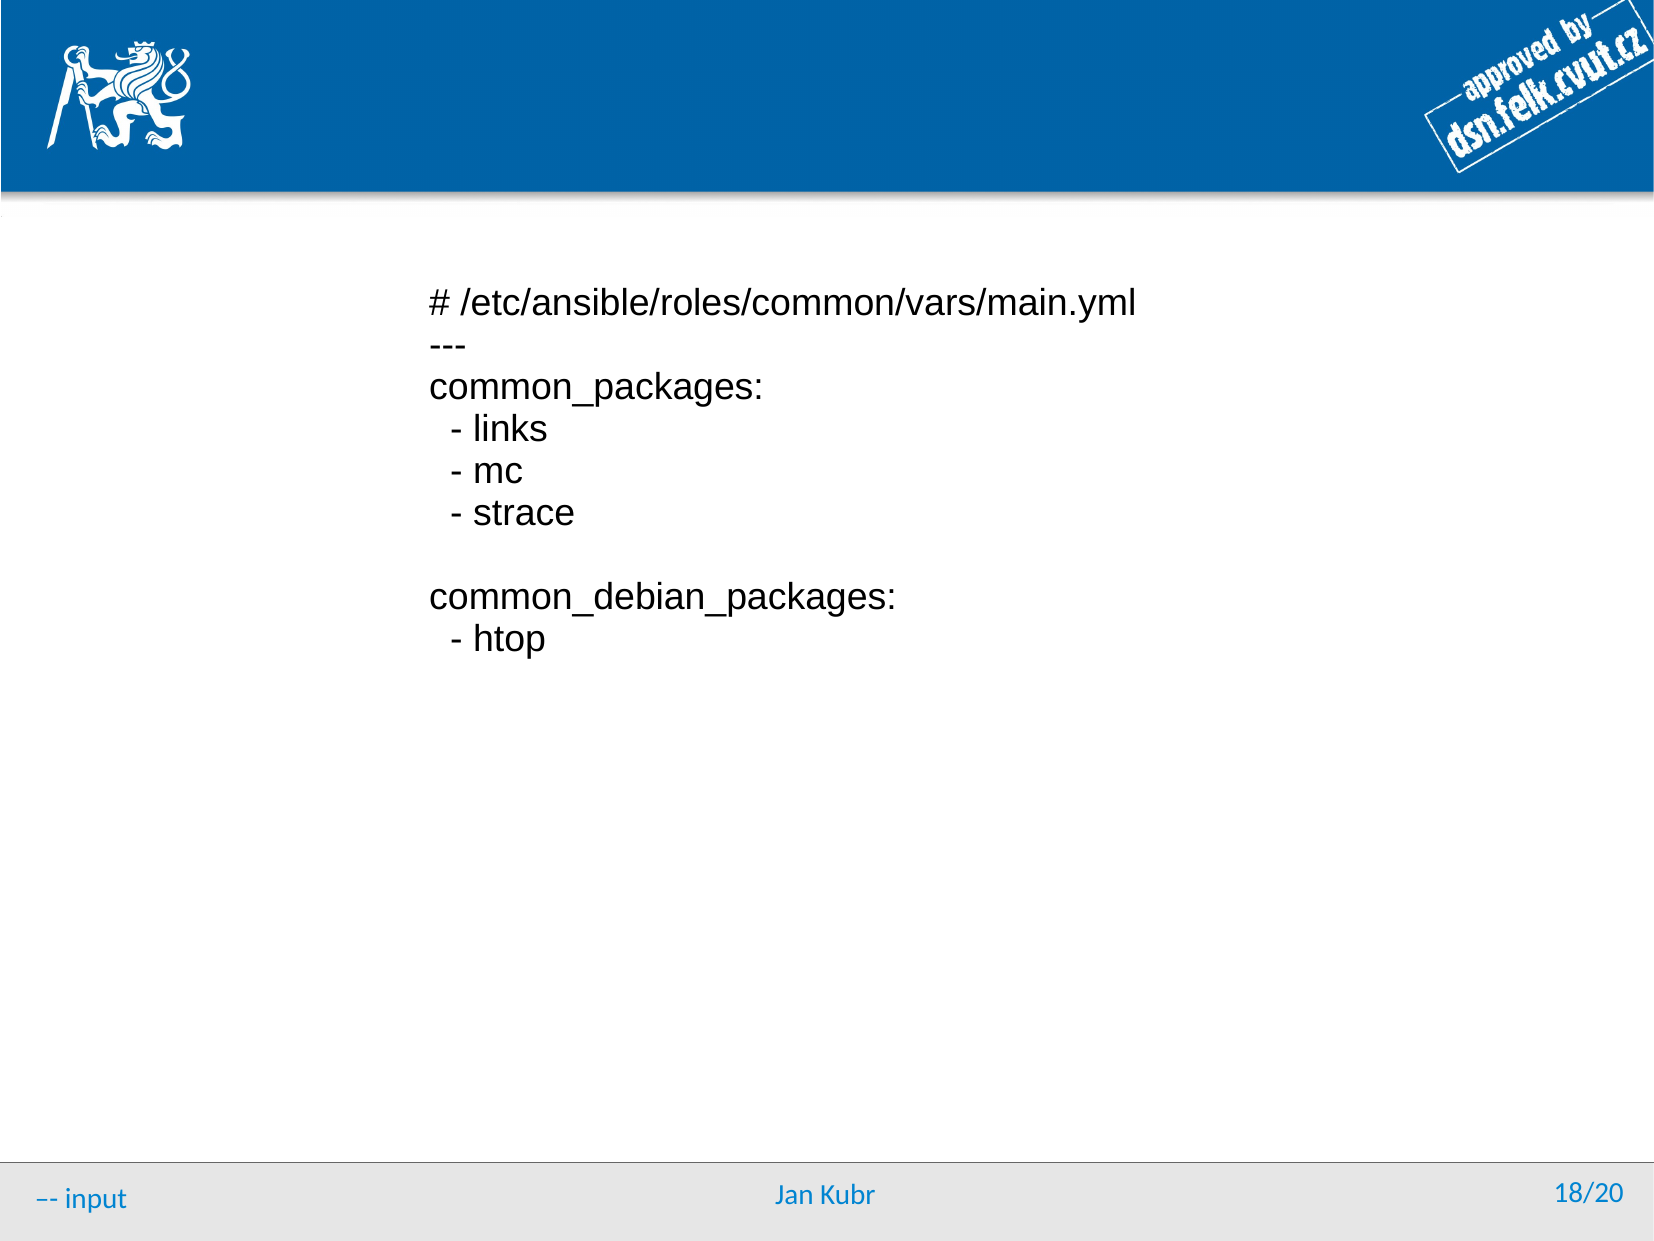

#
# /etc/ansible/roles/common/vars/main.yml
---
common_packages:
 - links
 - mc
 - strace
common_debian_packages:
 - htop
18
Jan Kubr
02/2006